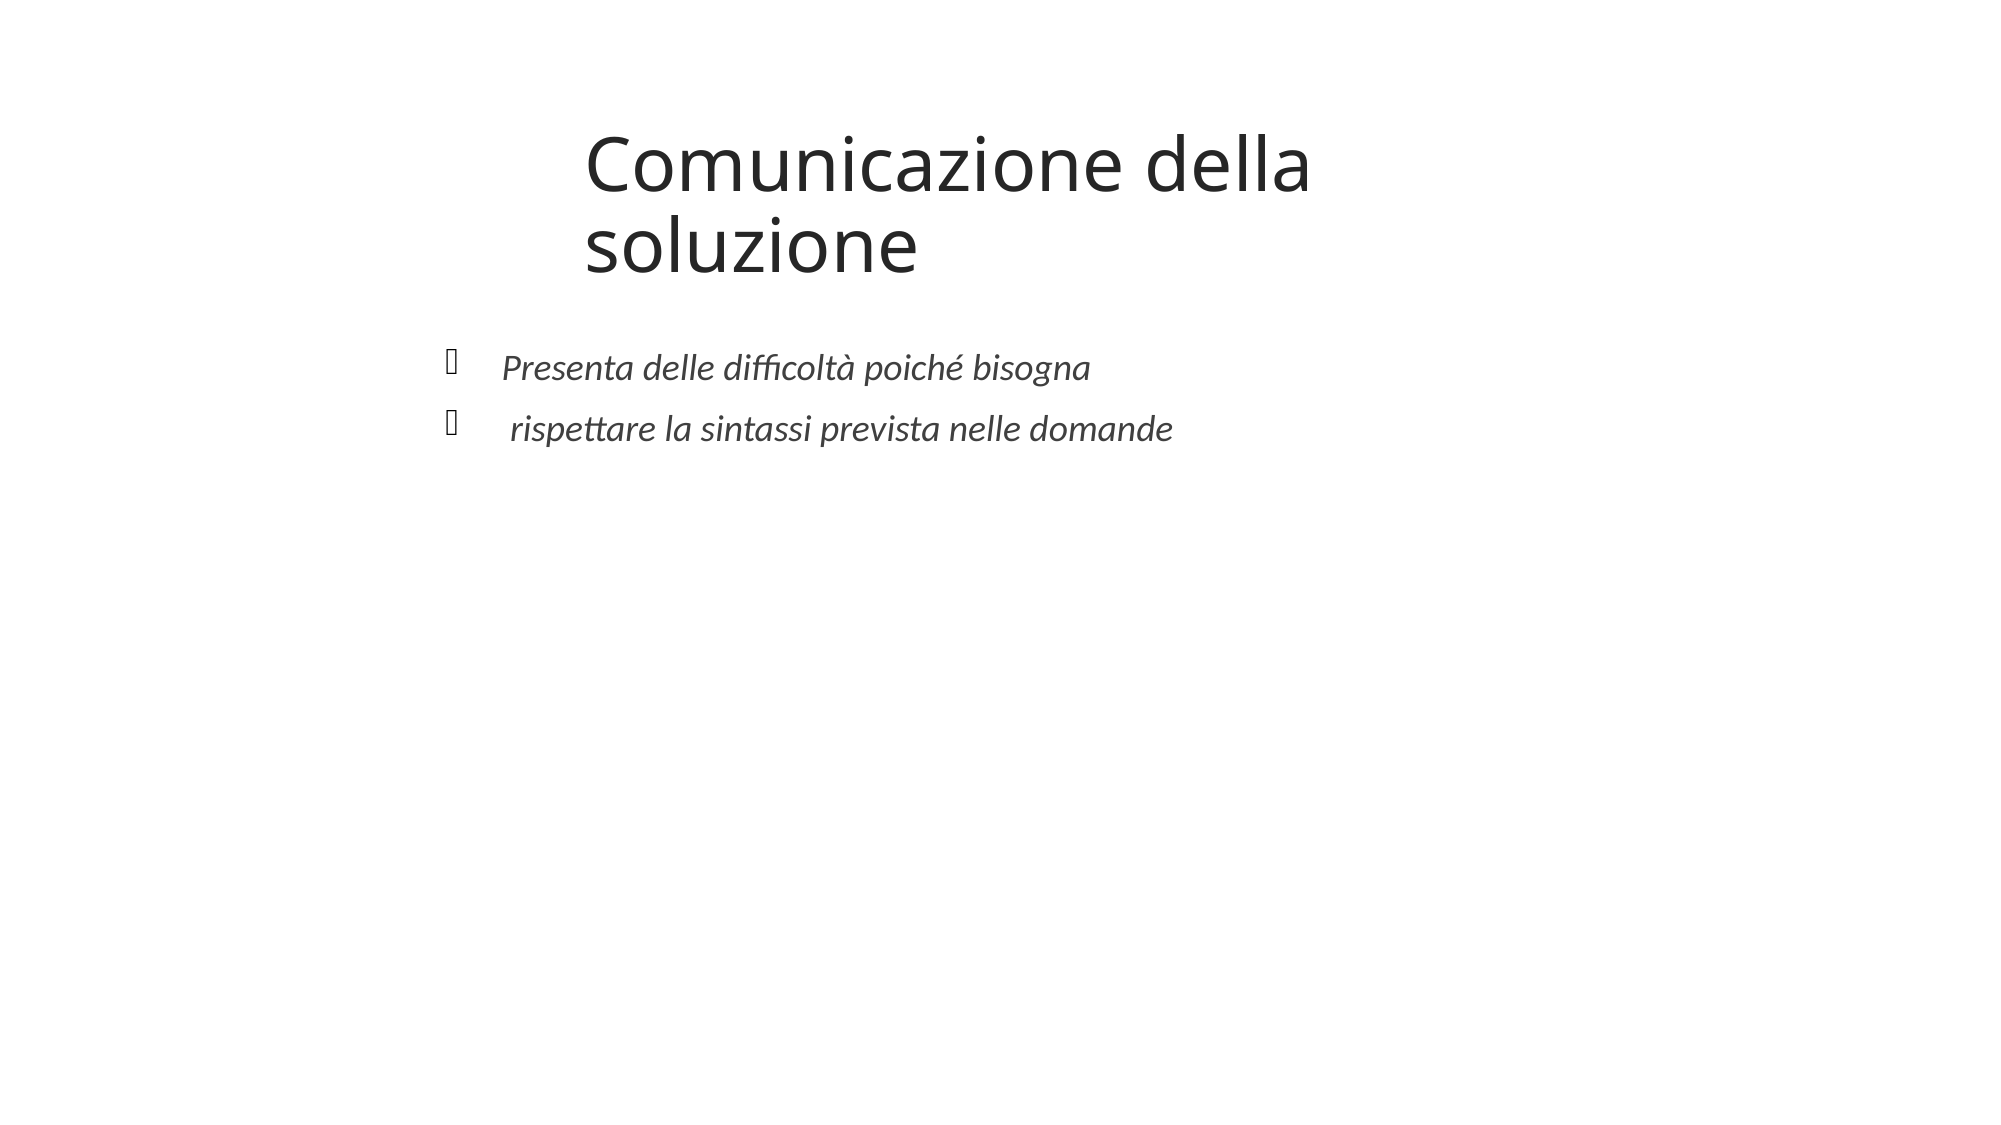

# Comunicazione della soluzione
Presenta delle difficoltà poiché bisogna
 rispettare la sintassi prevista nelle domande